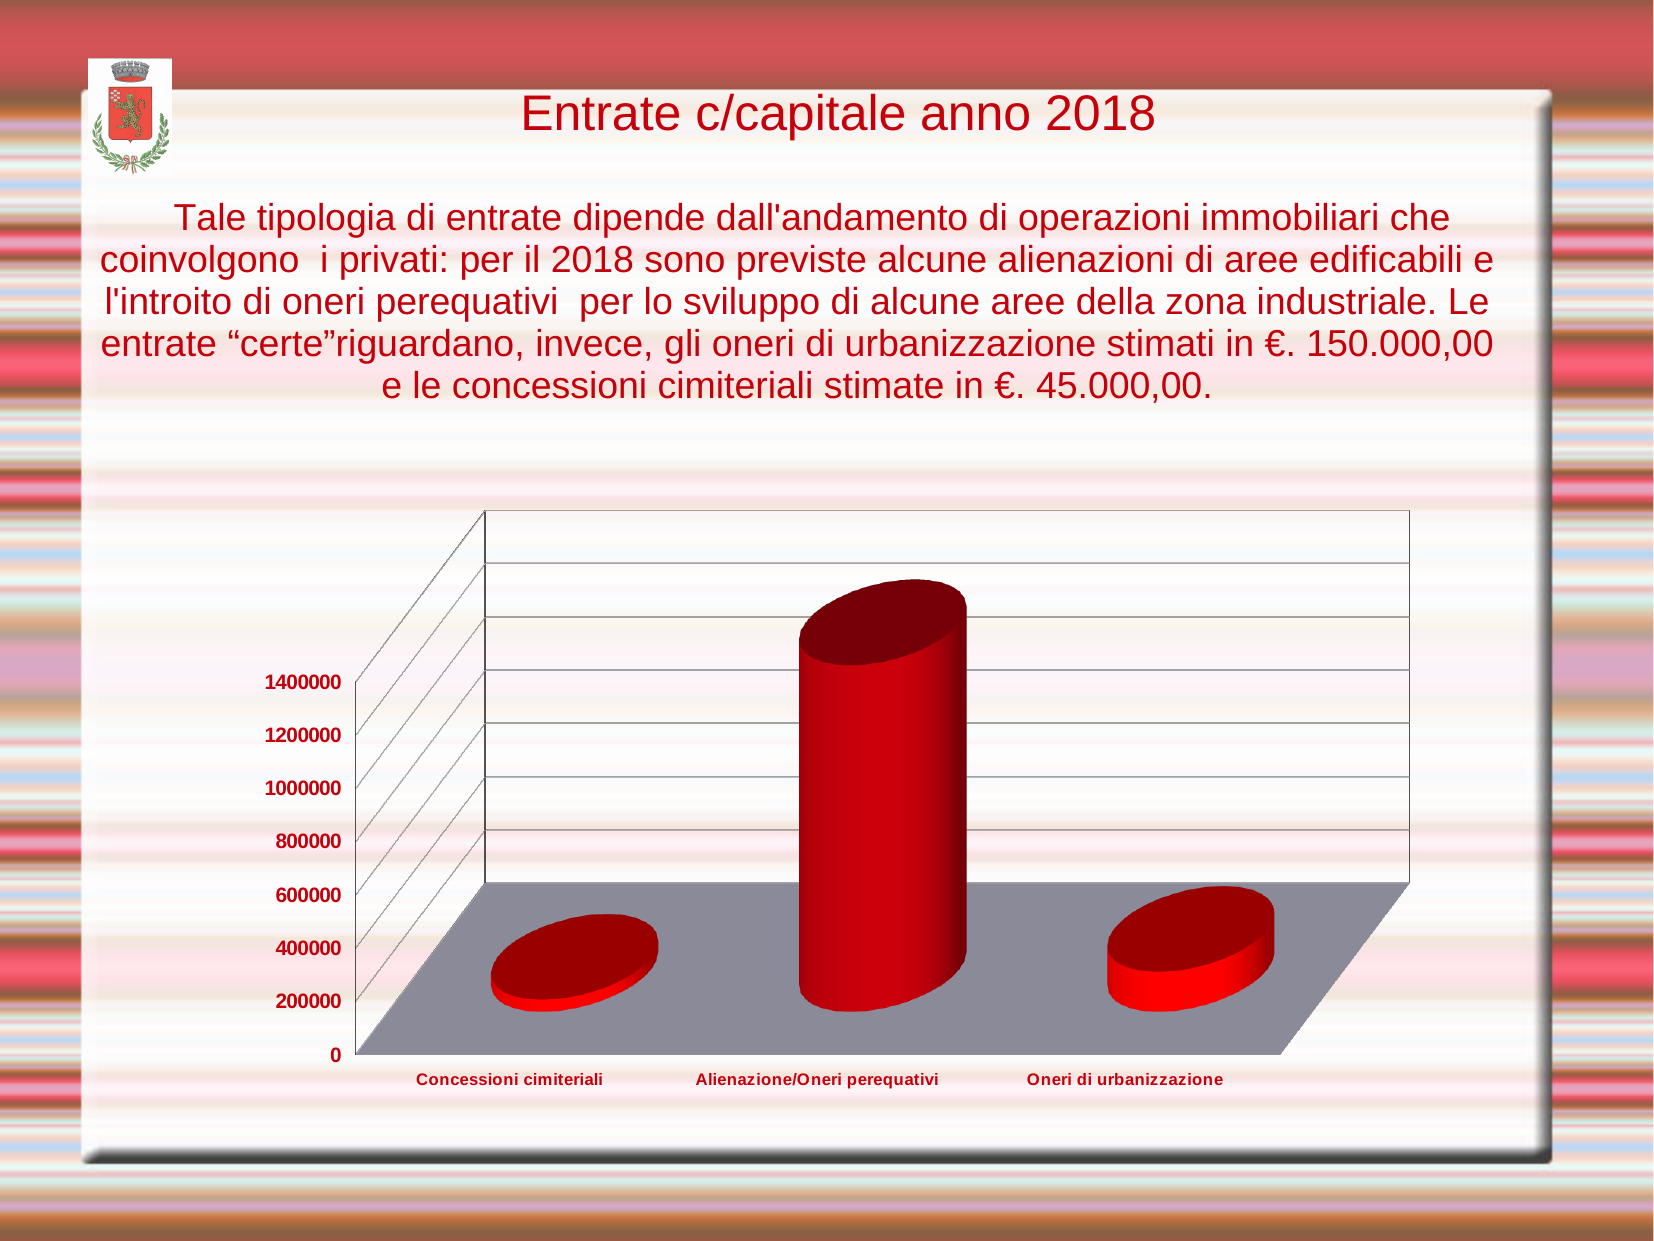

# Entrate c/capitale anno 2018
Tale tipologia di entrate dipende dall'andamento di operazioni immobiliari che coinvolgono i privati: per il 2018 sono previste alcune alienazioni di aree edificabili e l'introito di oneri perequativi per lo sviluppo di alcune aree della zona industriale. Le entrate “certe”riguardano, invece, gli oneri di urbanizzazione stimati in €. 150.000,00 e le concessioni cimiteriali stimate in €. 45.000,00.
[unsupported chart]